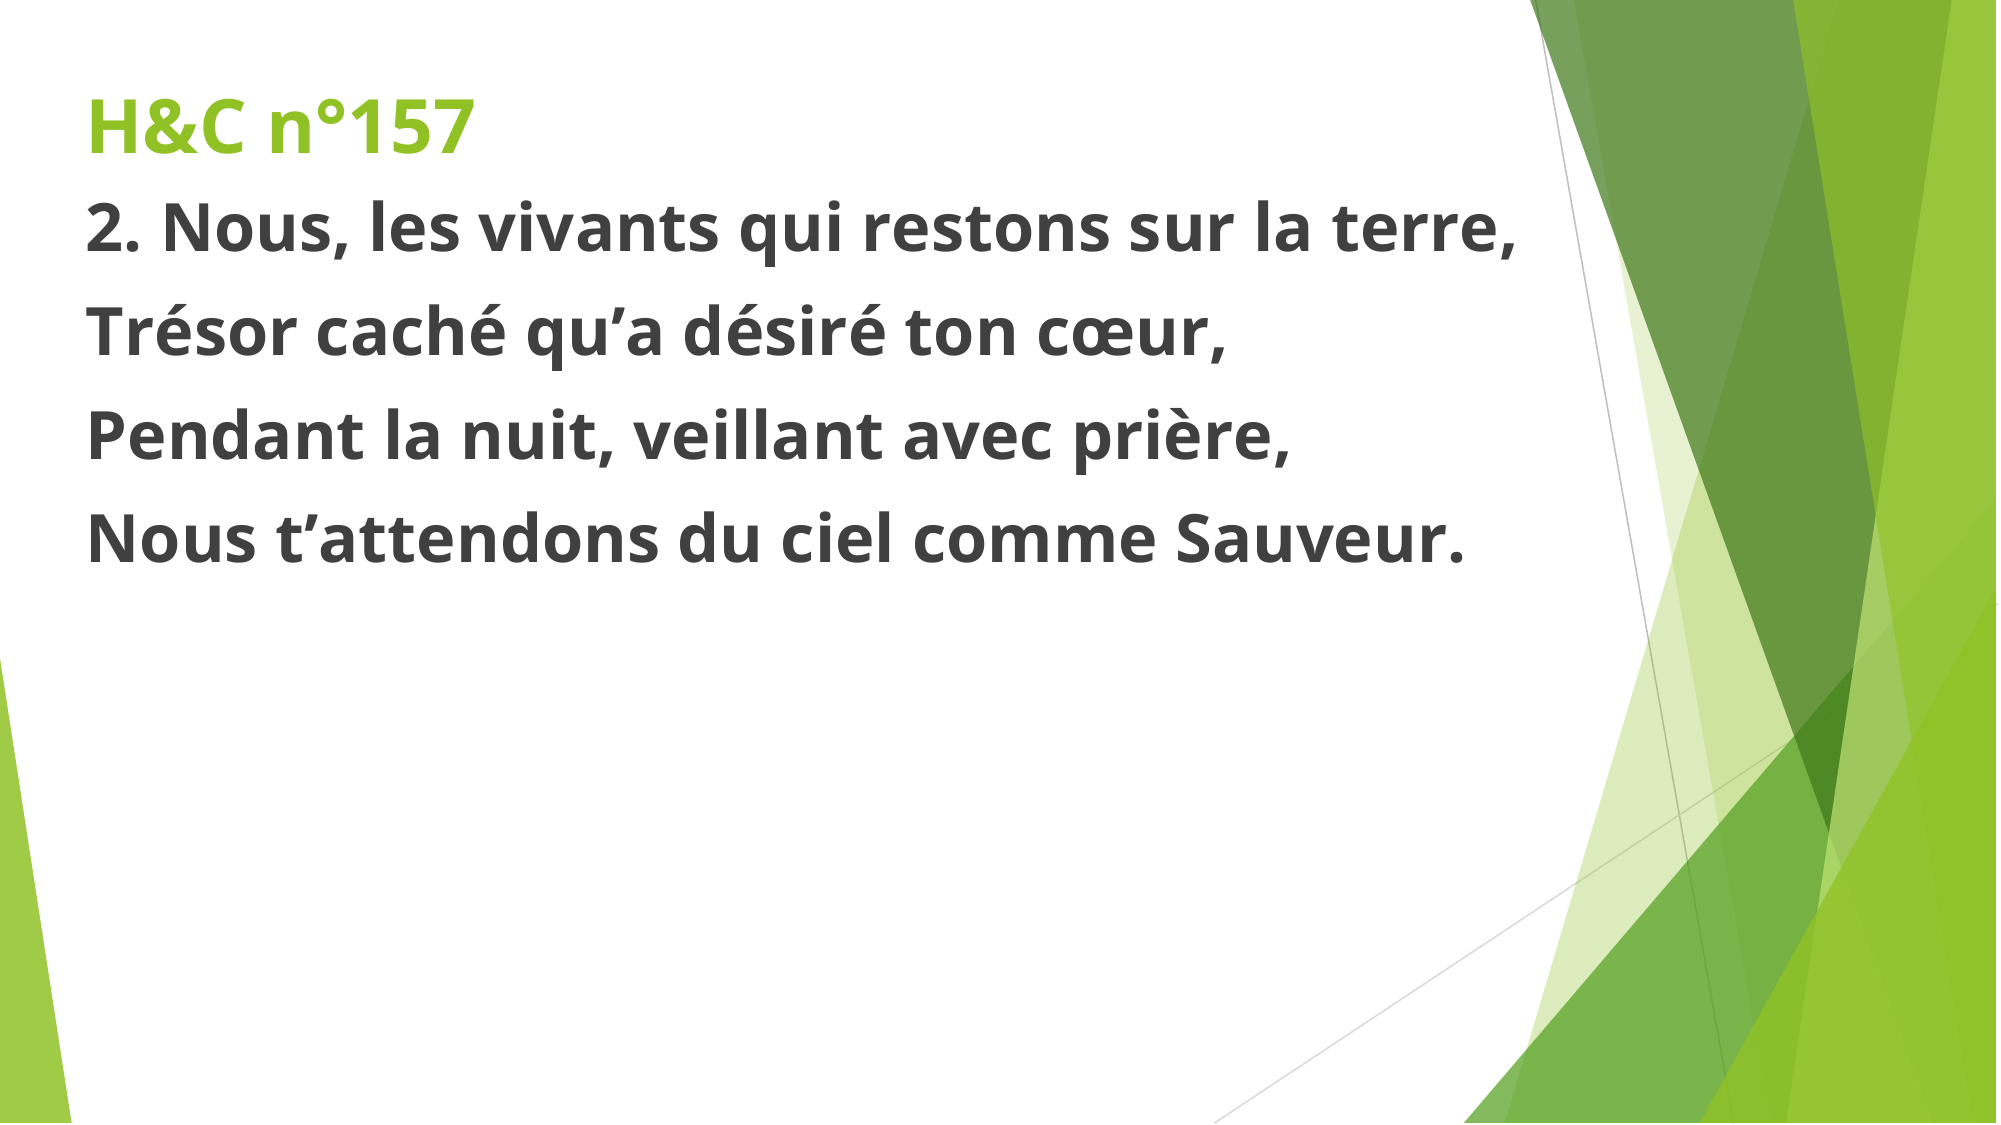

H&C n°157
2. Nous, les vivants qui restons sur la terre,
Trésor caché qu’a désiré ton cœur,
Pendant la nuit, veillant avec prière,
Nous t’attendons du ciel comme Sauveur.